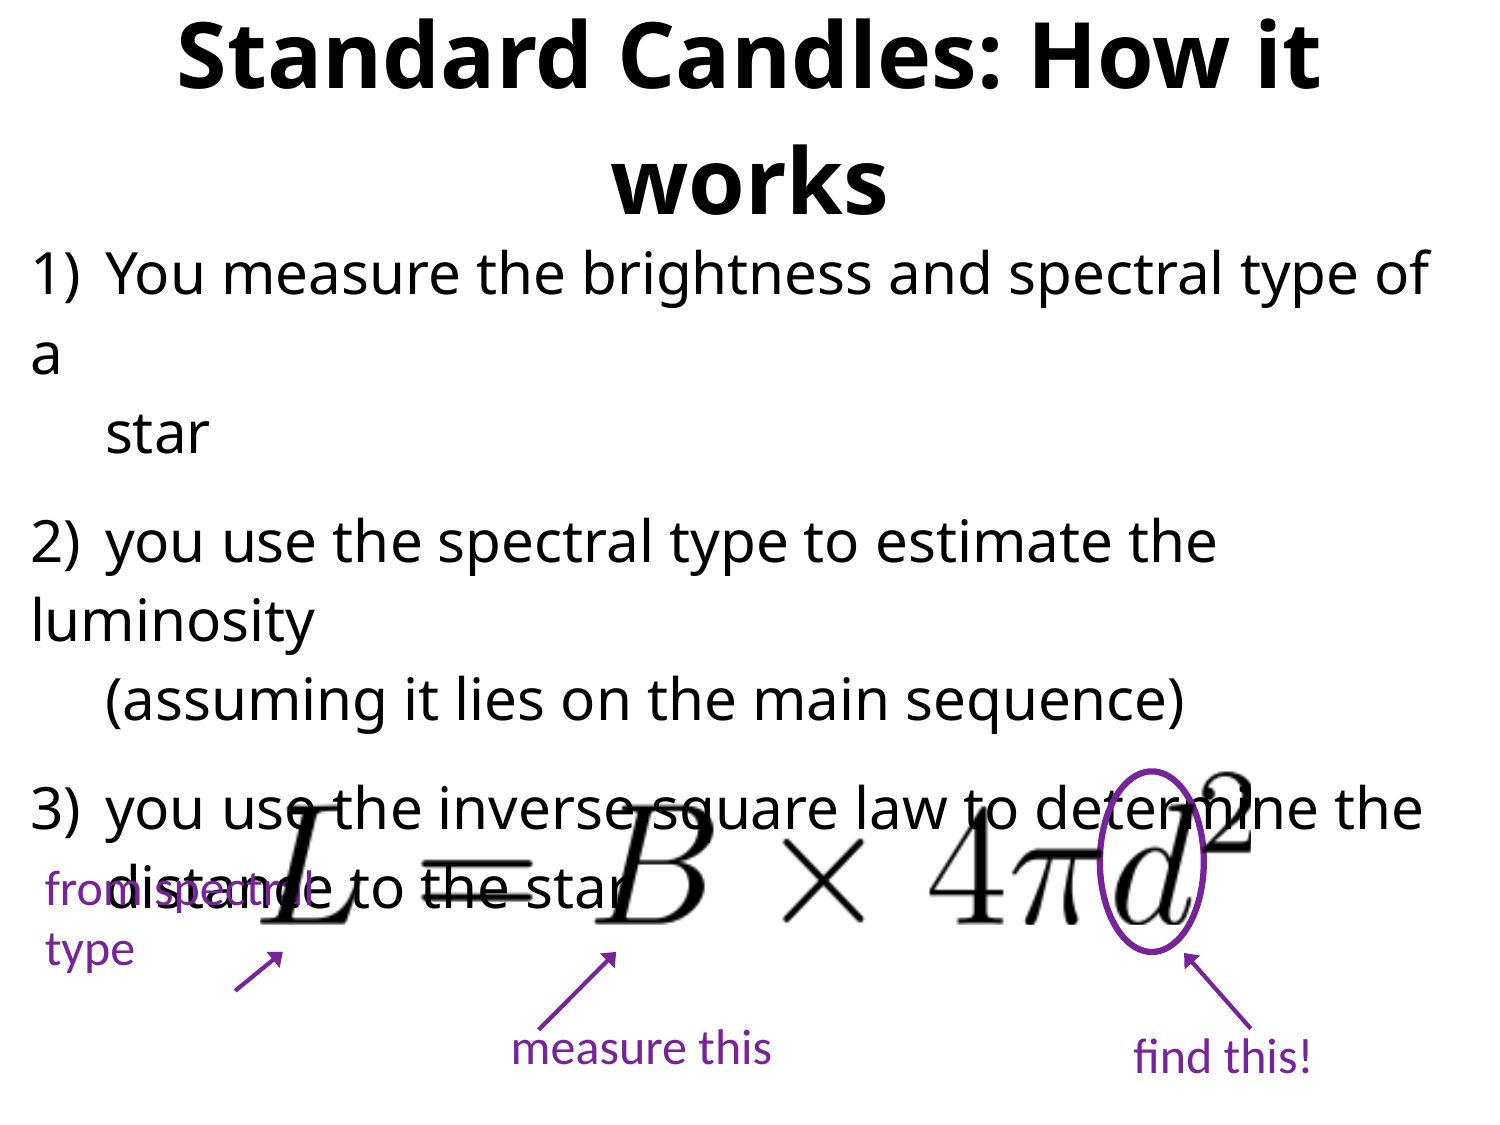

# Standard Candles: How it works
1)	You measure the brightness and spectral type of a
	star
2)	you use the spectral type to estimate the luminosity
	(assuming it lies on the main sequence)
3)	you use the inverse square law to determine the
	distance to the star
from spectral type
measure this
find this!